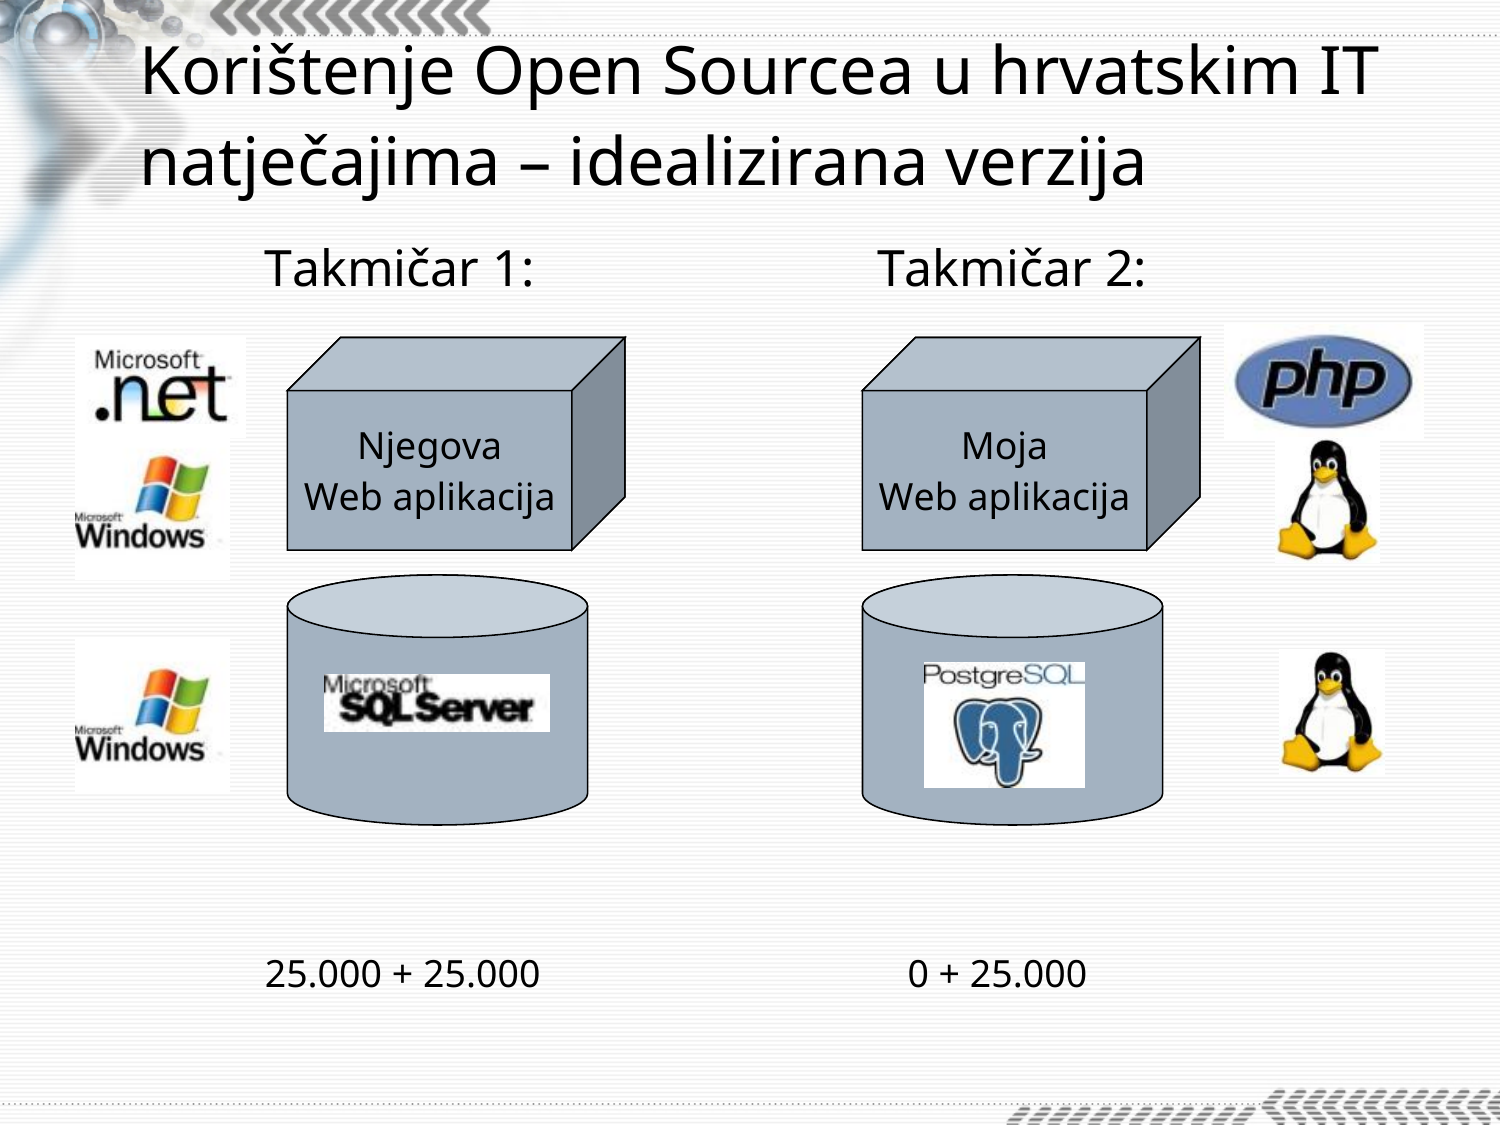

# Korištenje Open Sourcea u hrvatskim IT natječajima – idealizirana verzija
Takmičar 1:
Takmičar 2:
Njegova
Web aplikacija
Moja
Web aplikacija
25.000 + 25.000
0 + 25.000